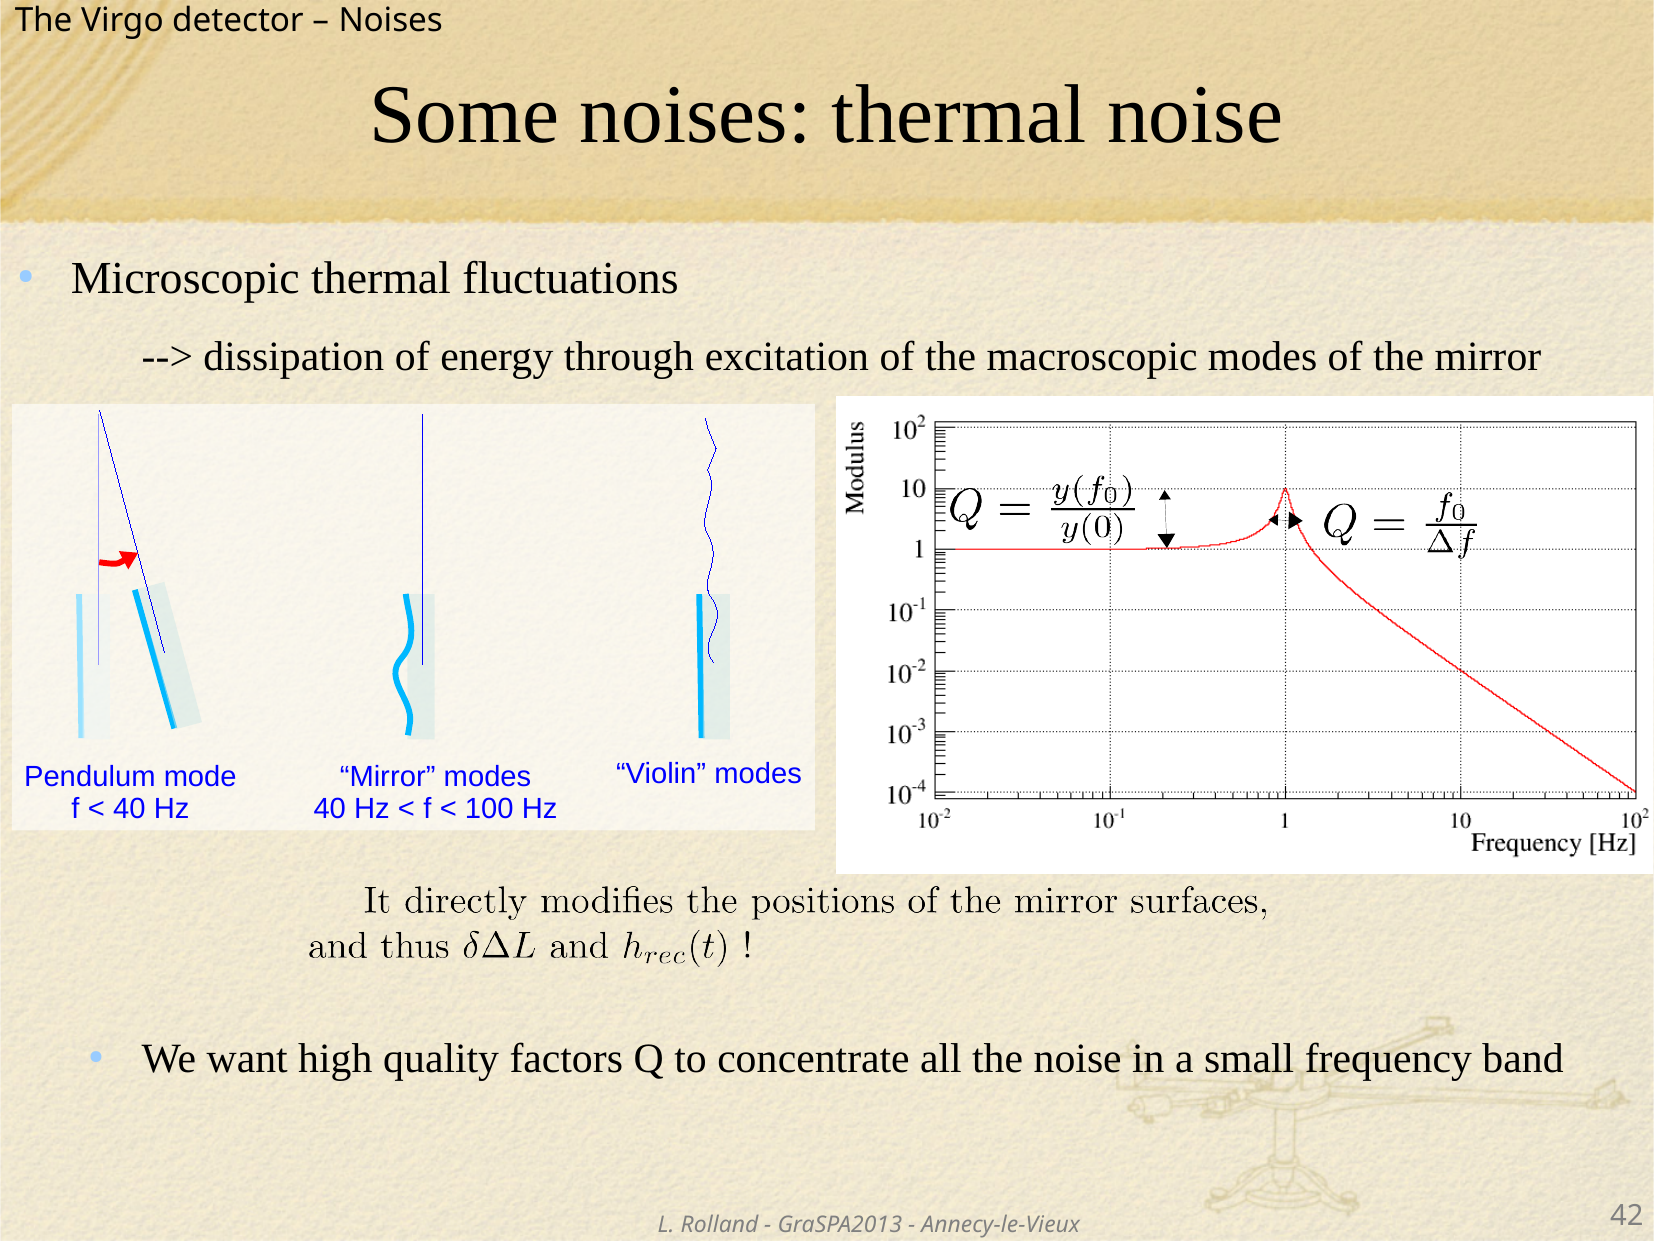

The Virgo detector – Noises
# Some noises: thermal noise
Microscopic thermal fluctuations
--> dissipation of energy through excitation of the macroscopic modes of the mirror
We want high quality factors Q to concentrate all the noise in a small frequency band
“Violin” modes
Pendulum mode
f < 40 Hz
“Mirror” modes
40 Hz < f < 100 Hz